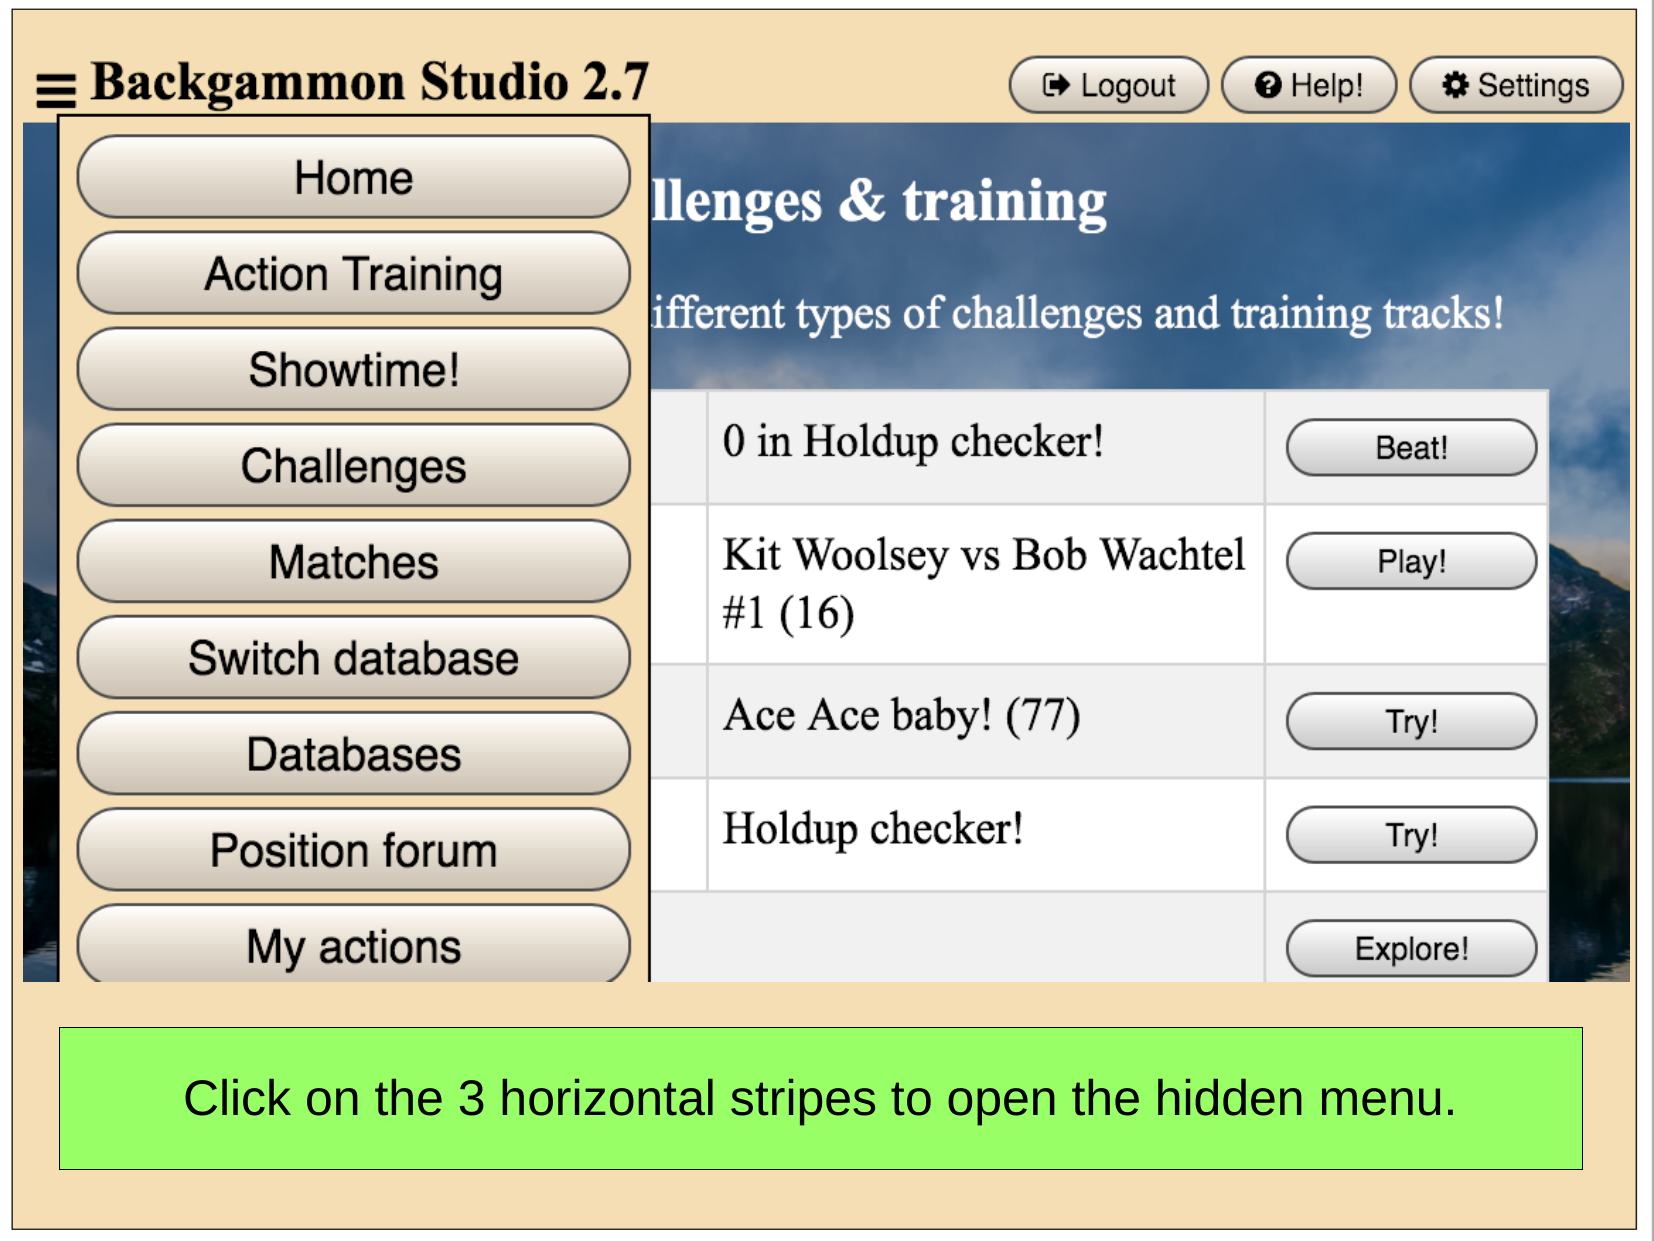

# Backgammon Studio
Click on the 3 horizontal stripes to open the hidden menu.